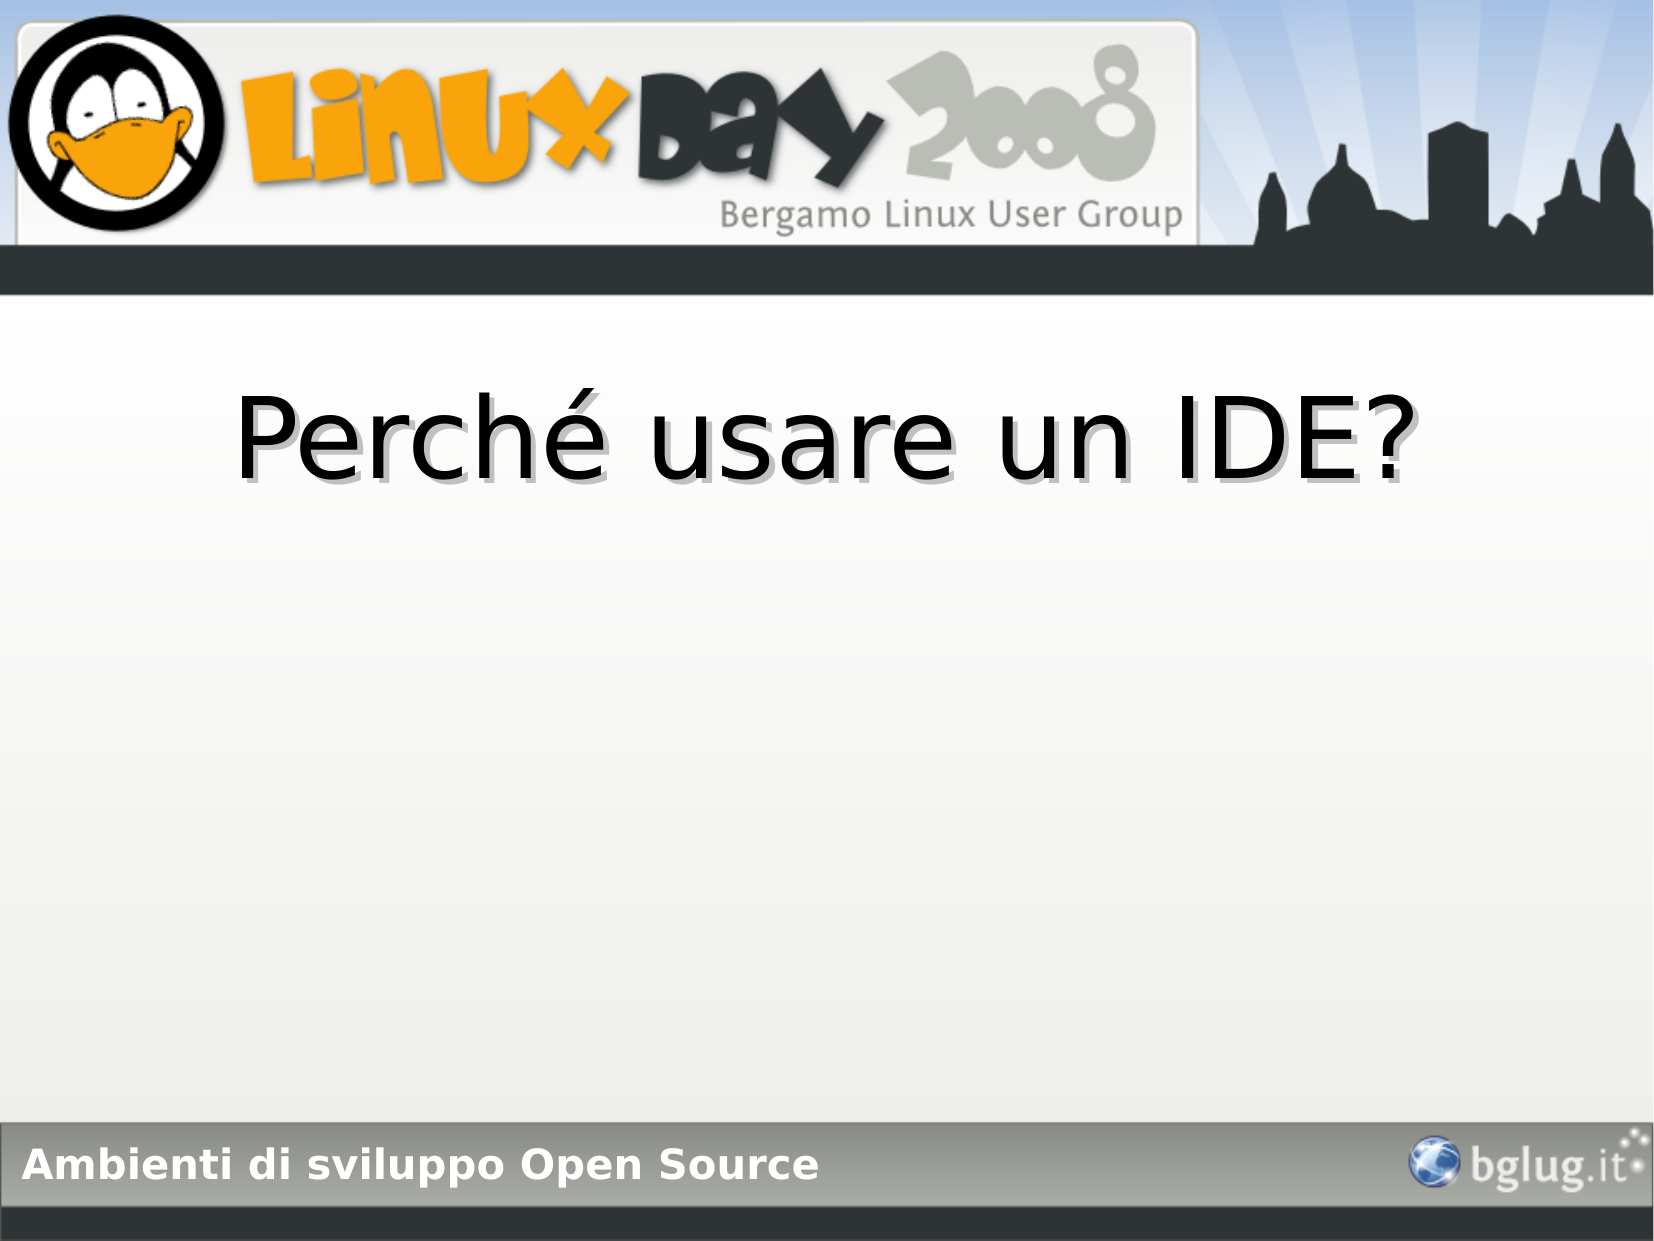

Perché usare un IDE?
Ambienti di sviluppo Open Source